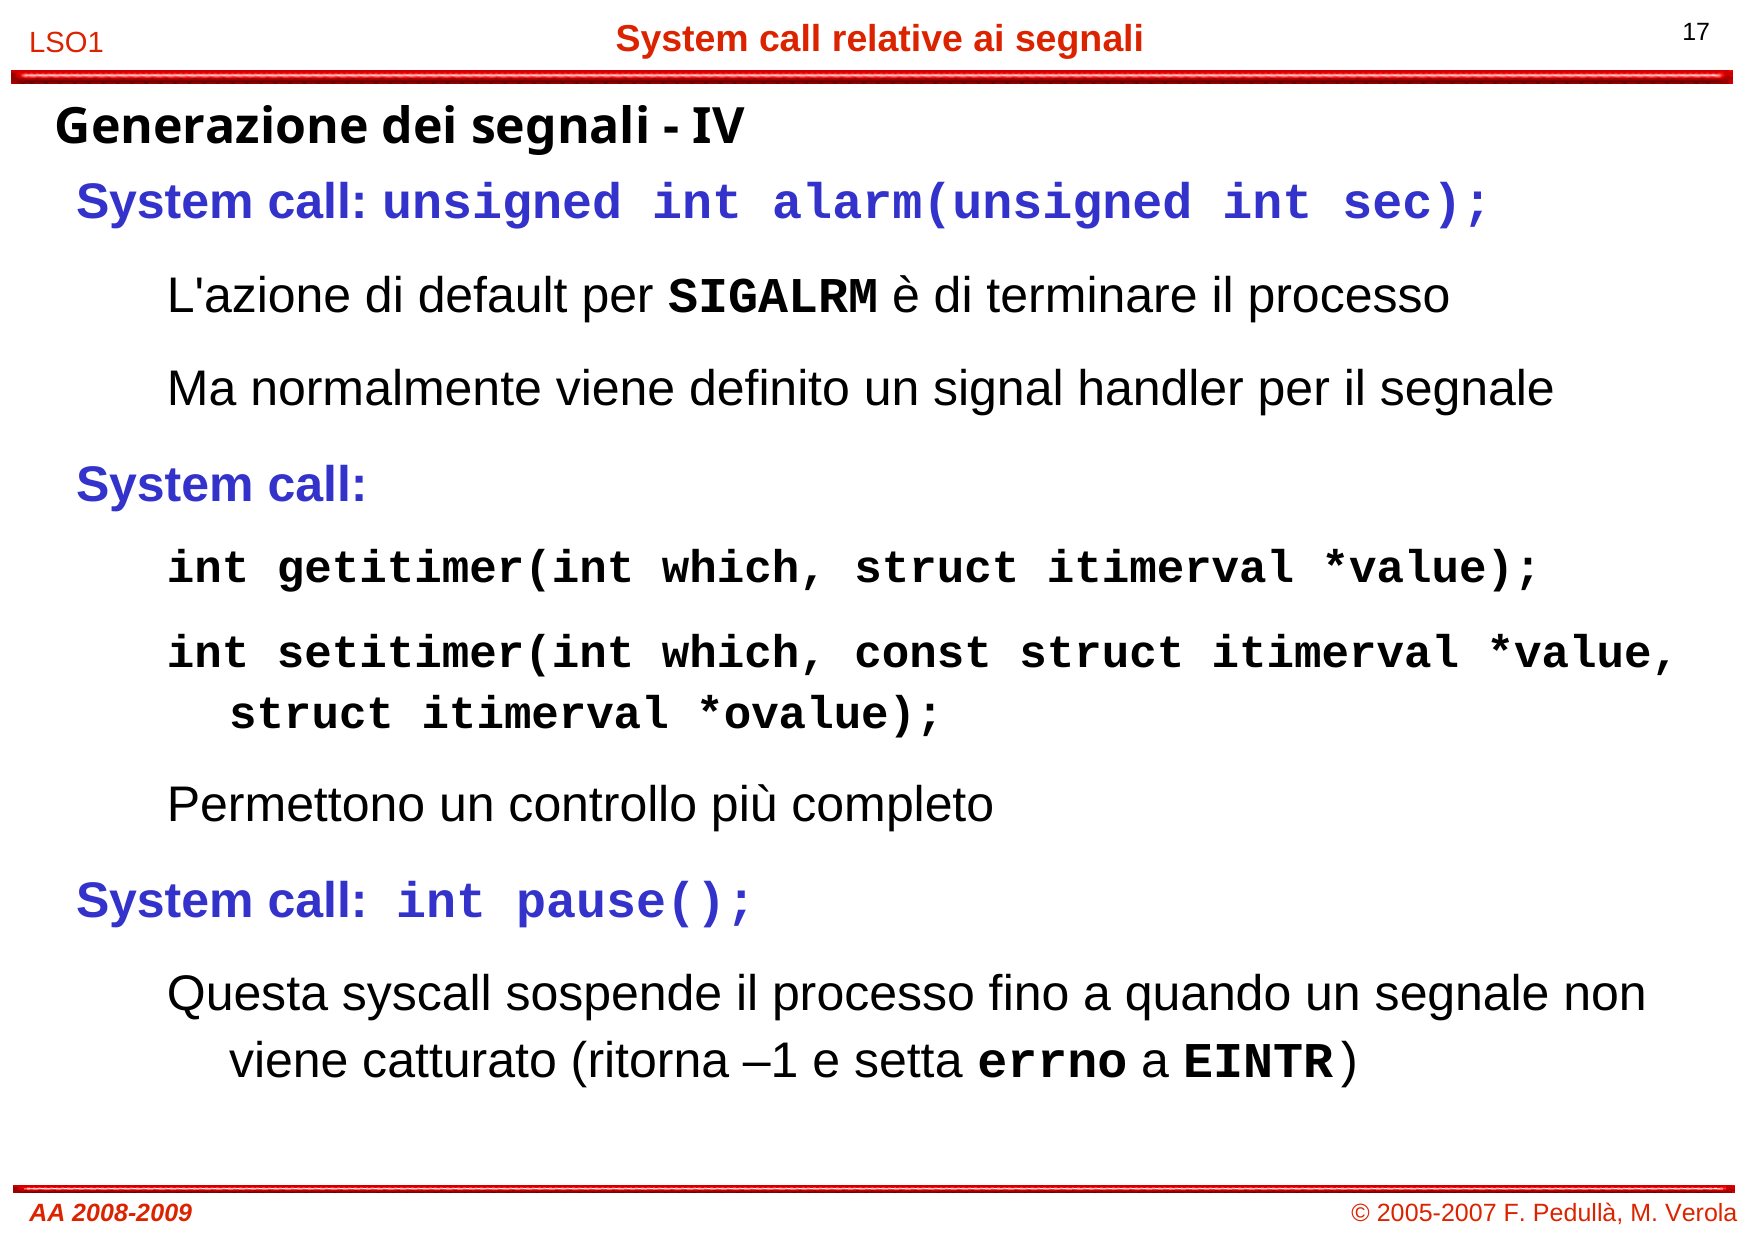

# Generazione dei segnali - IV
System call: unsigned int alarm(unsigned int sec);
L'azione di default per SIGALRM è di terminare il processo
Ma normalmente viene definito un signal handler per il segnale
System call:
int getitimer(int which, struct itimerval *value);
int setitimer(int which, const struct itimerval *value, struct itimerval *ovalue);
Permettono un controllo più completo
System call: int pause();
Questa syscall sospende il processo fino a quando un segnale non viene catturato (ritorna –1 e setta errno a EINTR)